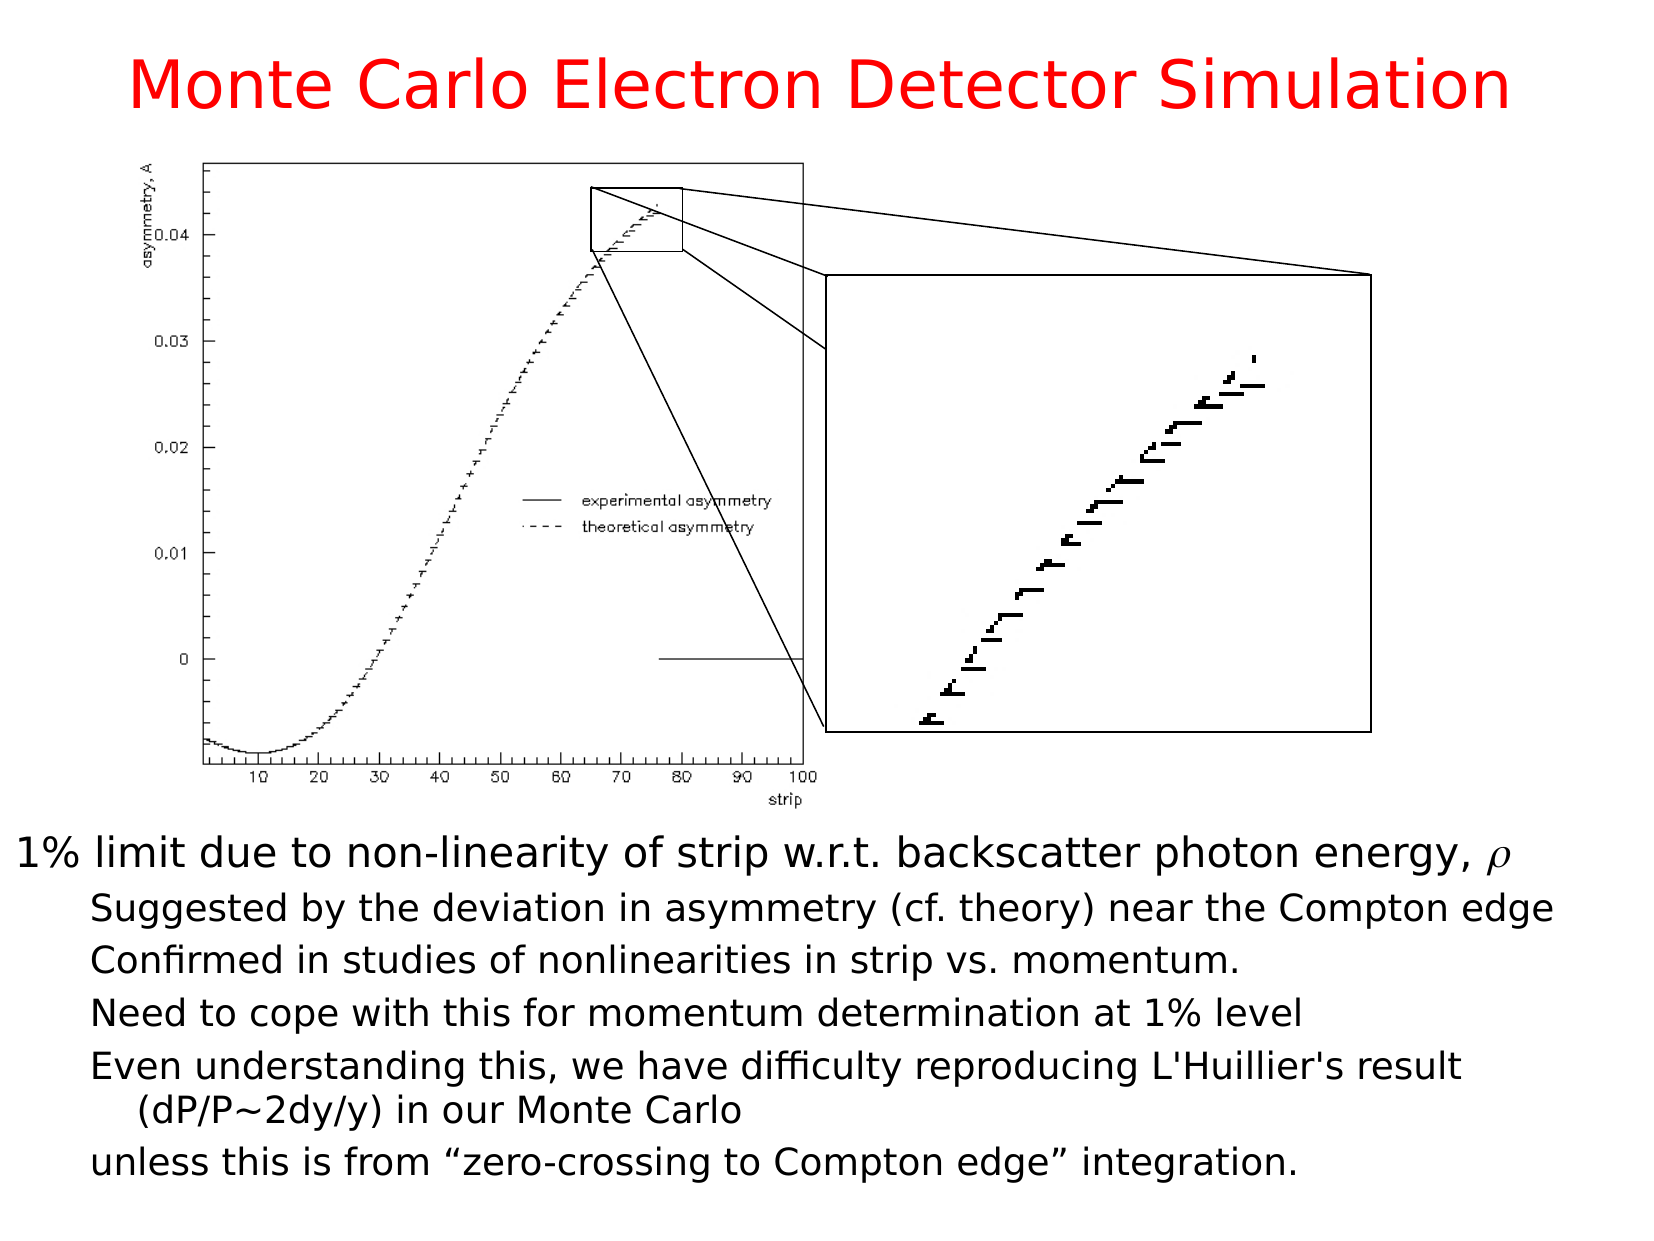

# Monte Carlo Electron Detector Simulation
1% limit due to non-linearity of strip w.r.t. backscatter photon energy, 
Suggested by the deviation in asymmetry (cf. theory) near the Compton edge
Confirmed in studies of nonlinearities in strip vs. momentum.
Need to cope with this for momentum determination at 1% level
Even understanding this, we have difficulty reproducing L'Huillier's result (dP/P~2dy/y) in our Monte Carlo
unless this is from “zero-crossing to Compton edge” integration.